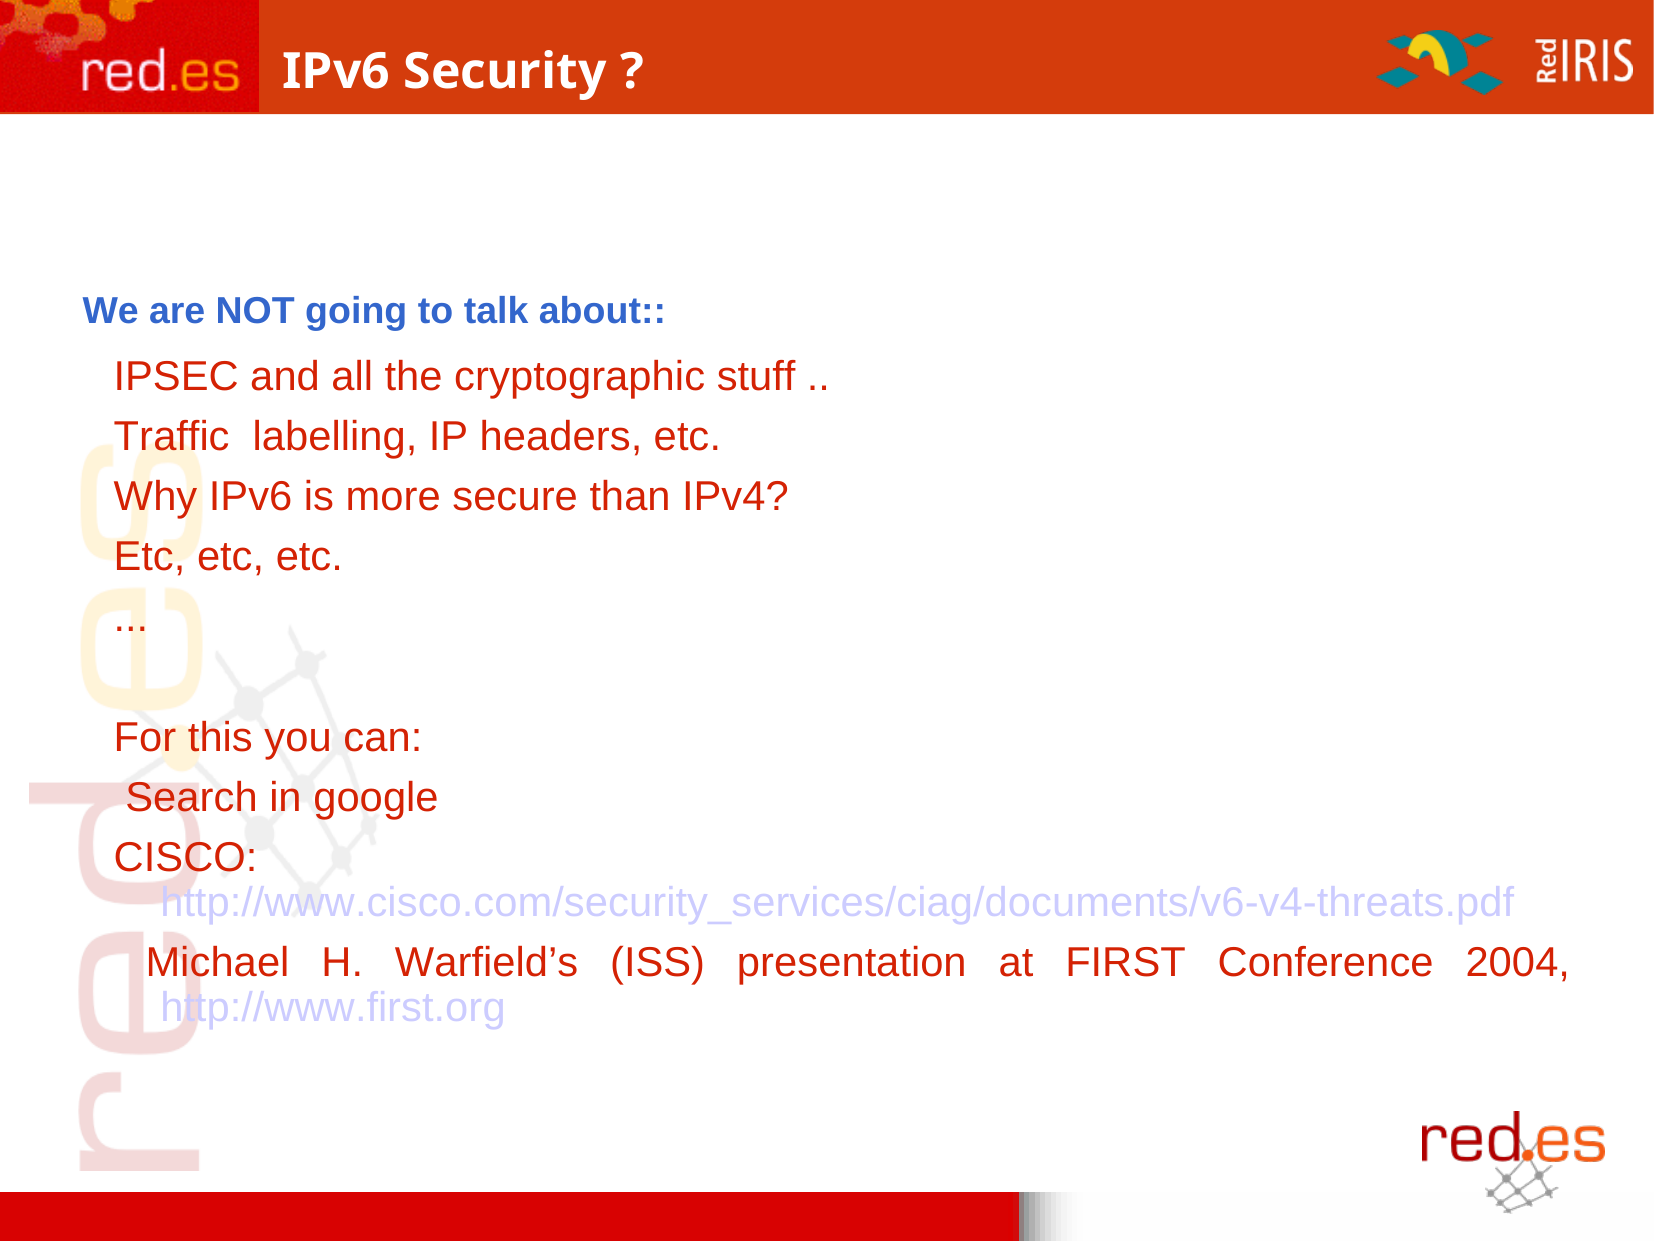

# IPv6 Security ?
We are NOT going to talk about::
IPSEC and all the cryptographic stuff ..
Traffic labelling, IP headers, etc.
Why IPv6 is more secure than IPv4?
Etc, etc, etc.
...
For this you can:
 Search in google
CISCO: http://www.cisco.com/security_services/ciag/documents/v6-v4-threats.pdf
 Michael H. Warfield’s (ISS) presentation at FIRST Conference 2004, http://www.first.org